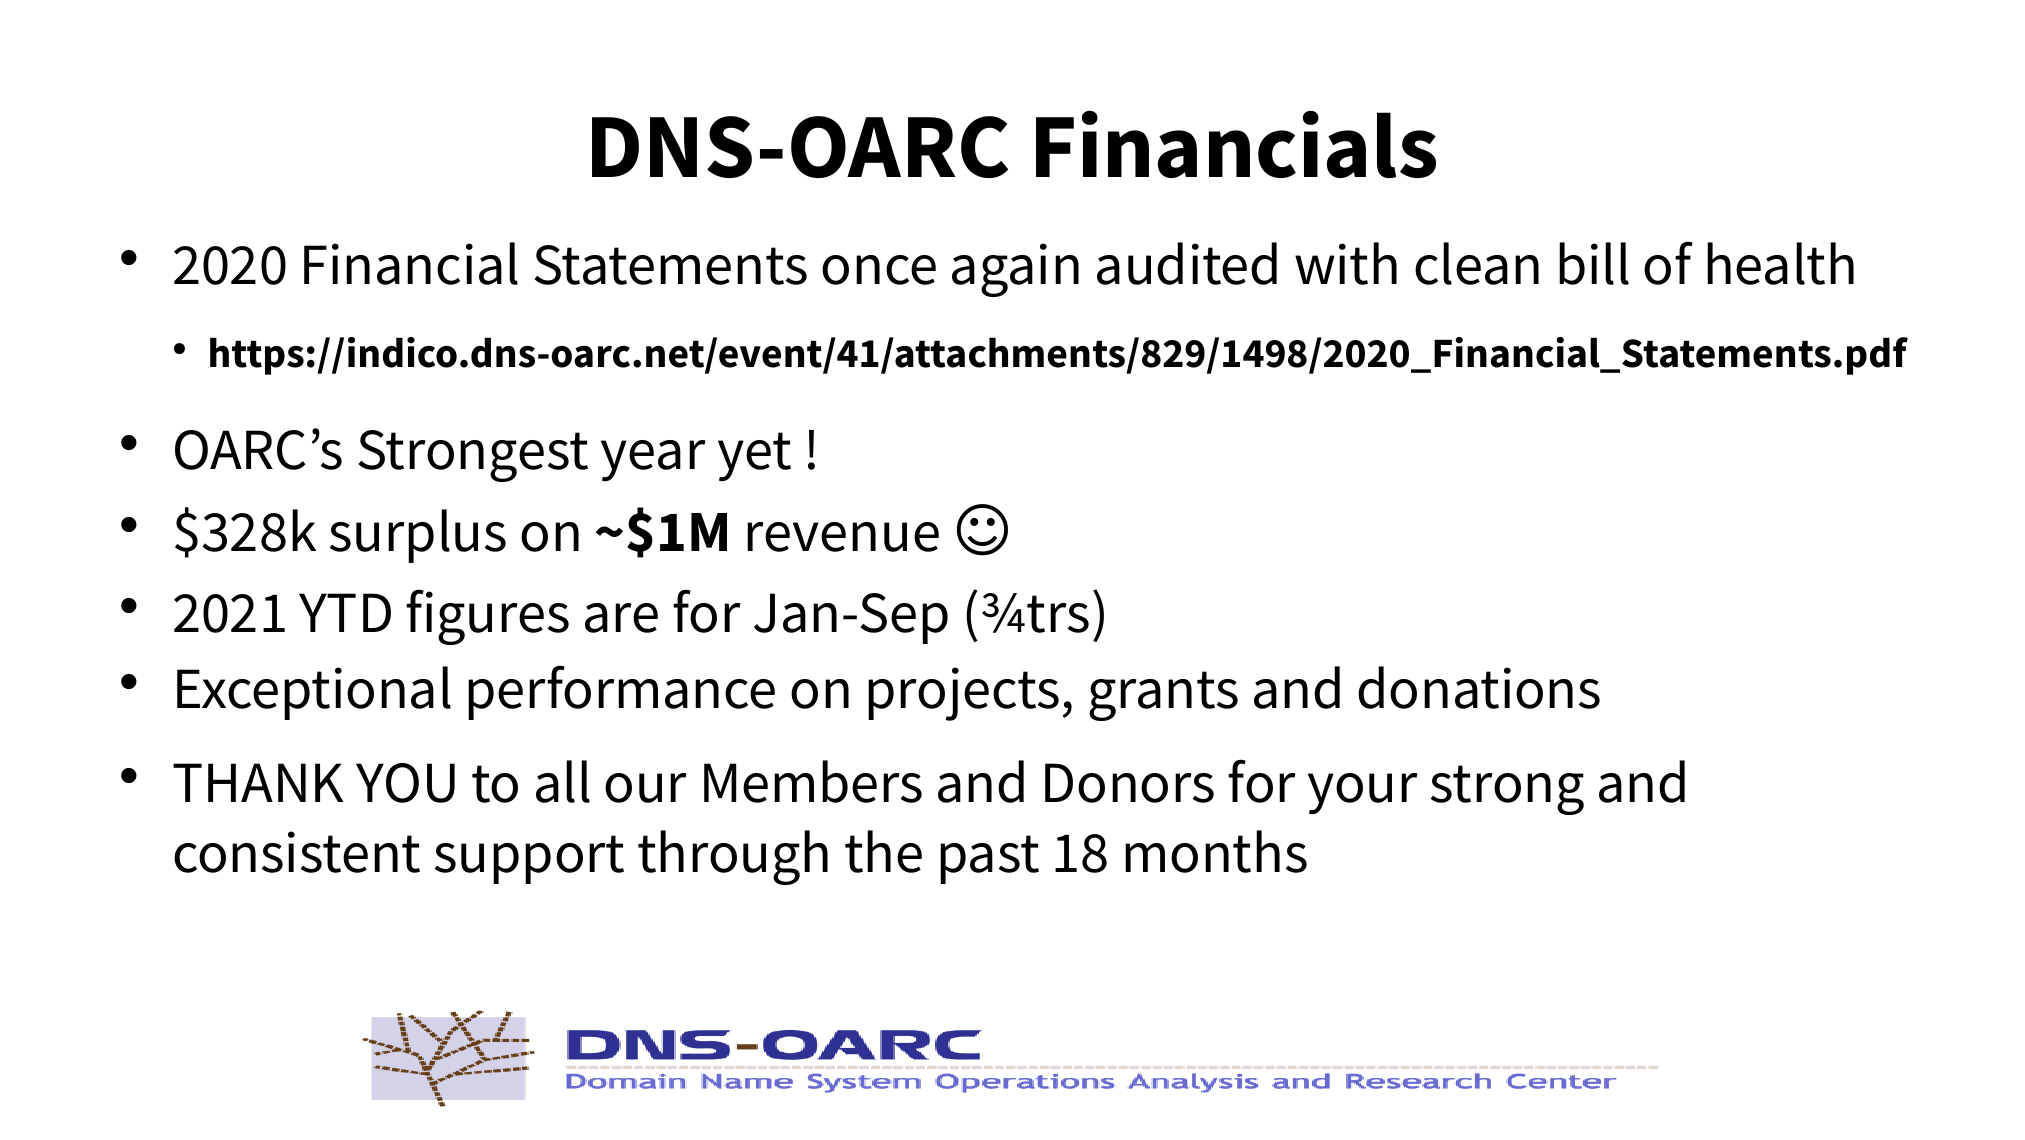

DNS-OARC Financials
2020 Financial Statements once again audited with clean bill of health
https://indico.dns-oarc.net/event/41/attachments/829/1498/2020_Financial_Statements.pdf
OARC’s Strongest year yet !
$328k surplus on ~$1M revenue ☺
2021 YTD figures are for Jan-Sep (¾trs)
Exceptional performance on projects, grants and donations
THANK YOU to all our Members and Donors for your strong and consistent support through the past 18 months